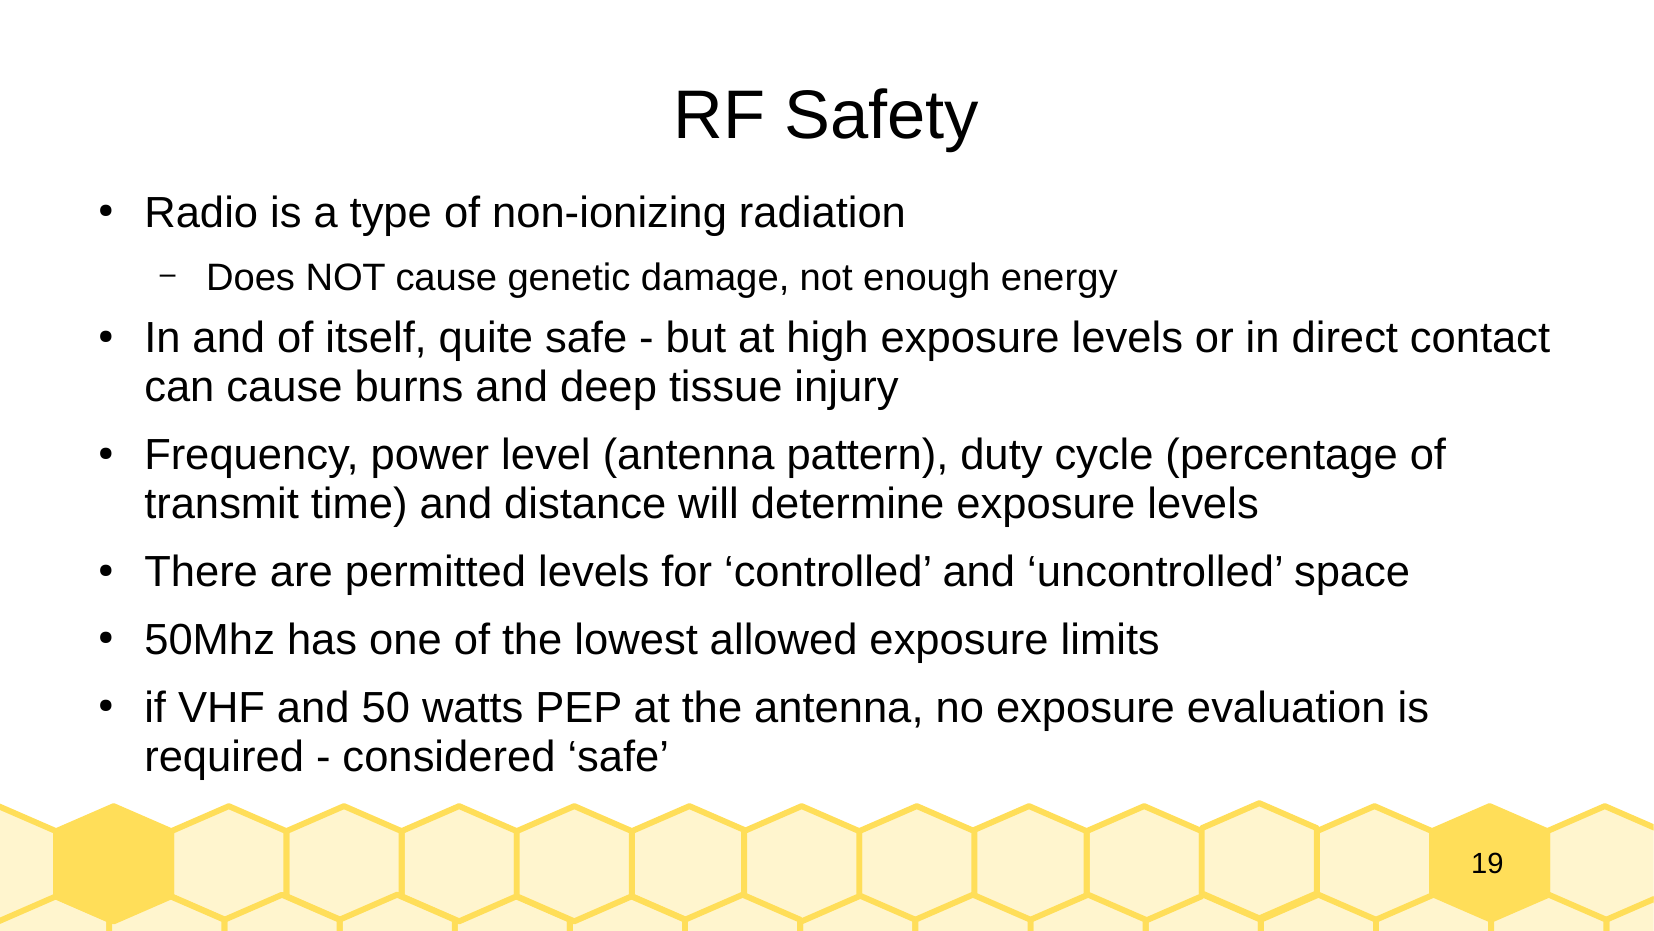

# RF Safety
Radio is a type of non-ionizing radiation
Does NOT cause genetic damage, not enough energy
In and of itself, quite safe - but at high exposure levels or in direct contact can cause burns and deep tissue injury
Frequency, power level (antenna pattern), duty cycle (percentage of transmit time) and distance will determine exposure levels
There are permitted levels for ‘controlled’ and ‘uncontrolled’ space
50Mhz has one of the lowest allowed exposure limits
if VHF and 50 watts PEP at the antenna, no exposure evaluation is required - considered ‘safe’